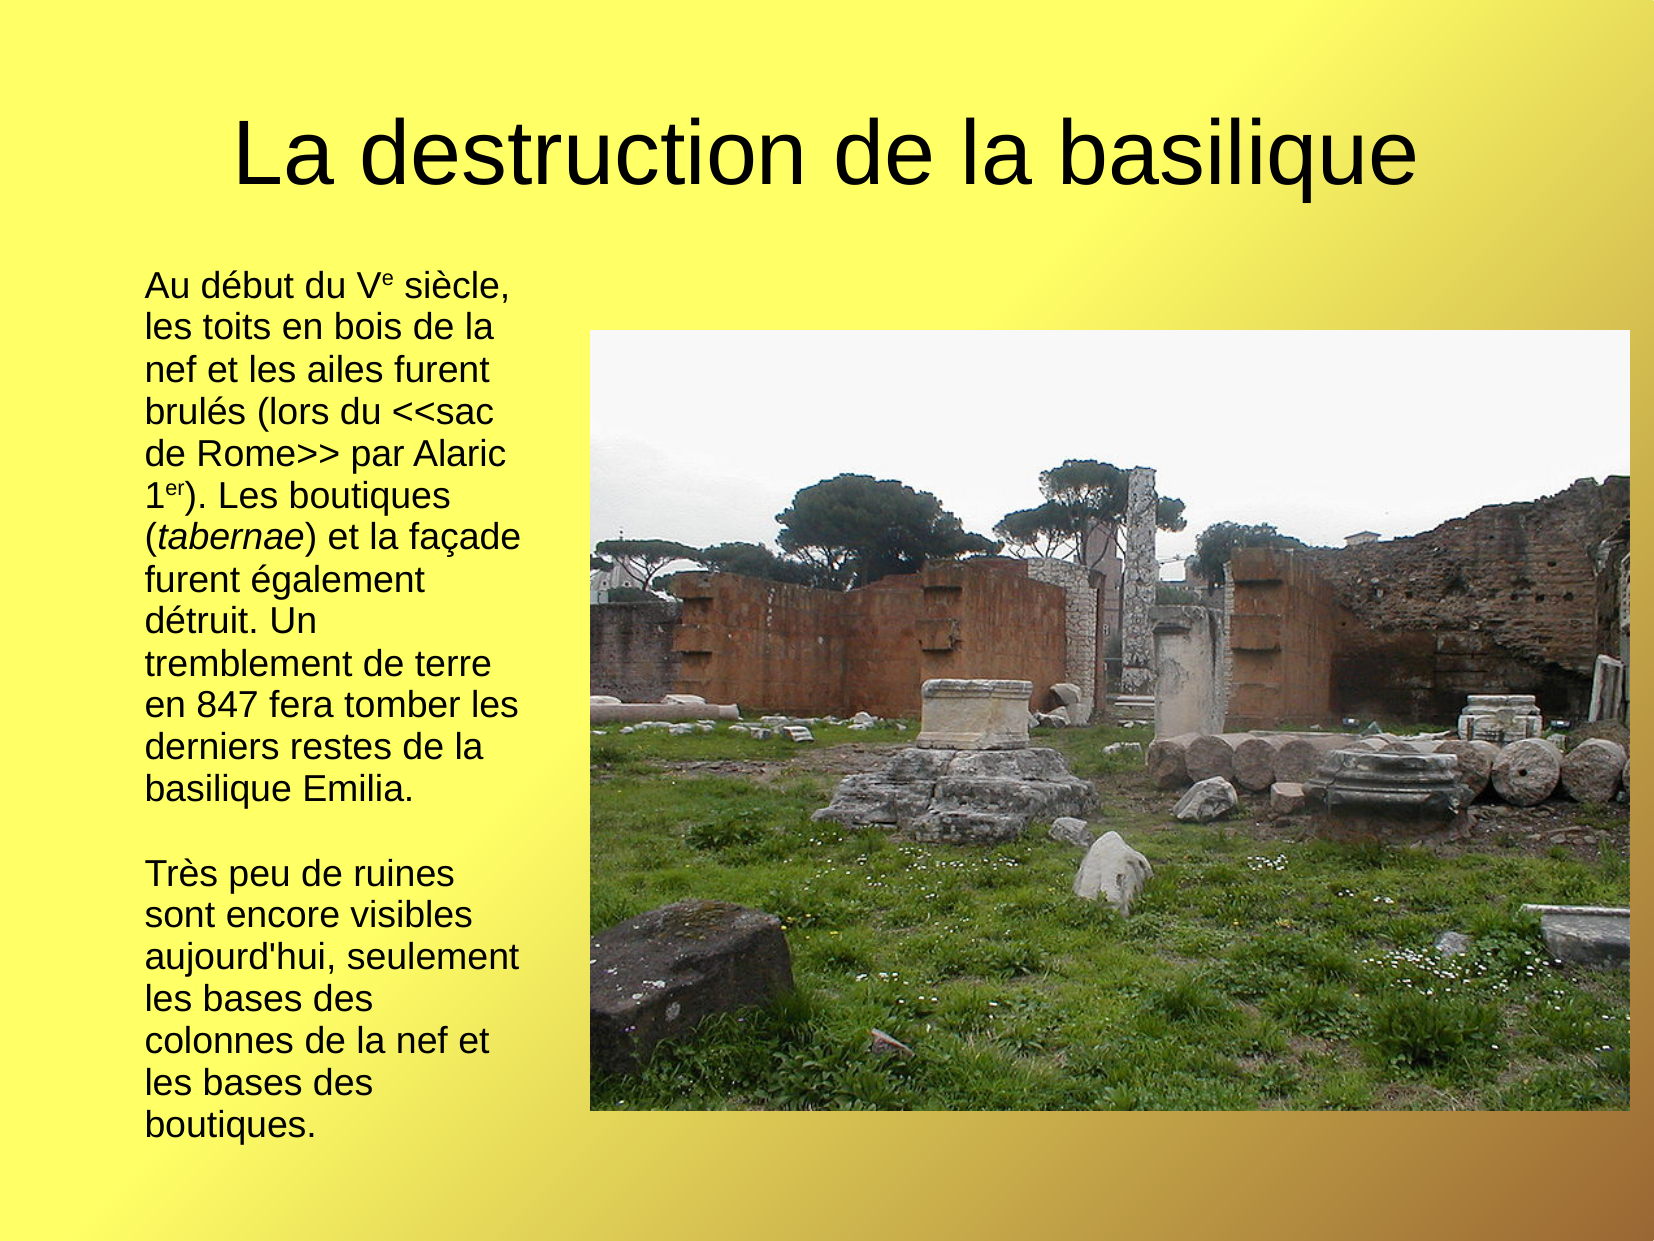

# La destruction de la basilique
Au début du Ve siècle, les toits en bois de la nef et les ailes furent brulés (lors du <<sac de Rome>> par Alaric 1er). Les boutiques (tabernae) et la façade furent également détruit. Un tremblement de terre en 847 fera tomber les derniers restes de la basilique Emilia.
Très peu de ruines sont encore visibles aujourd'hui, seulement les bases des colonnes de la nef et les bases des boutiques.